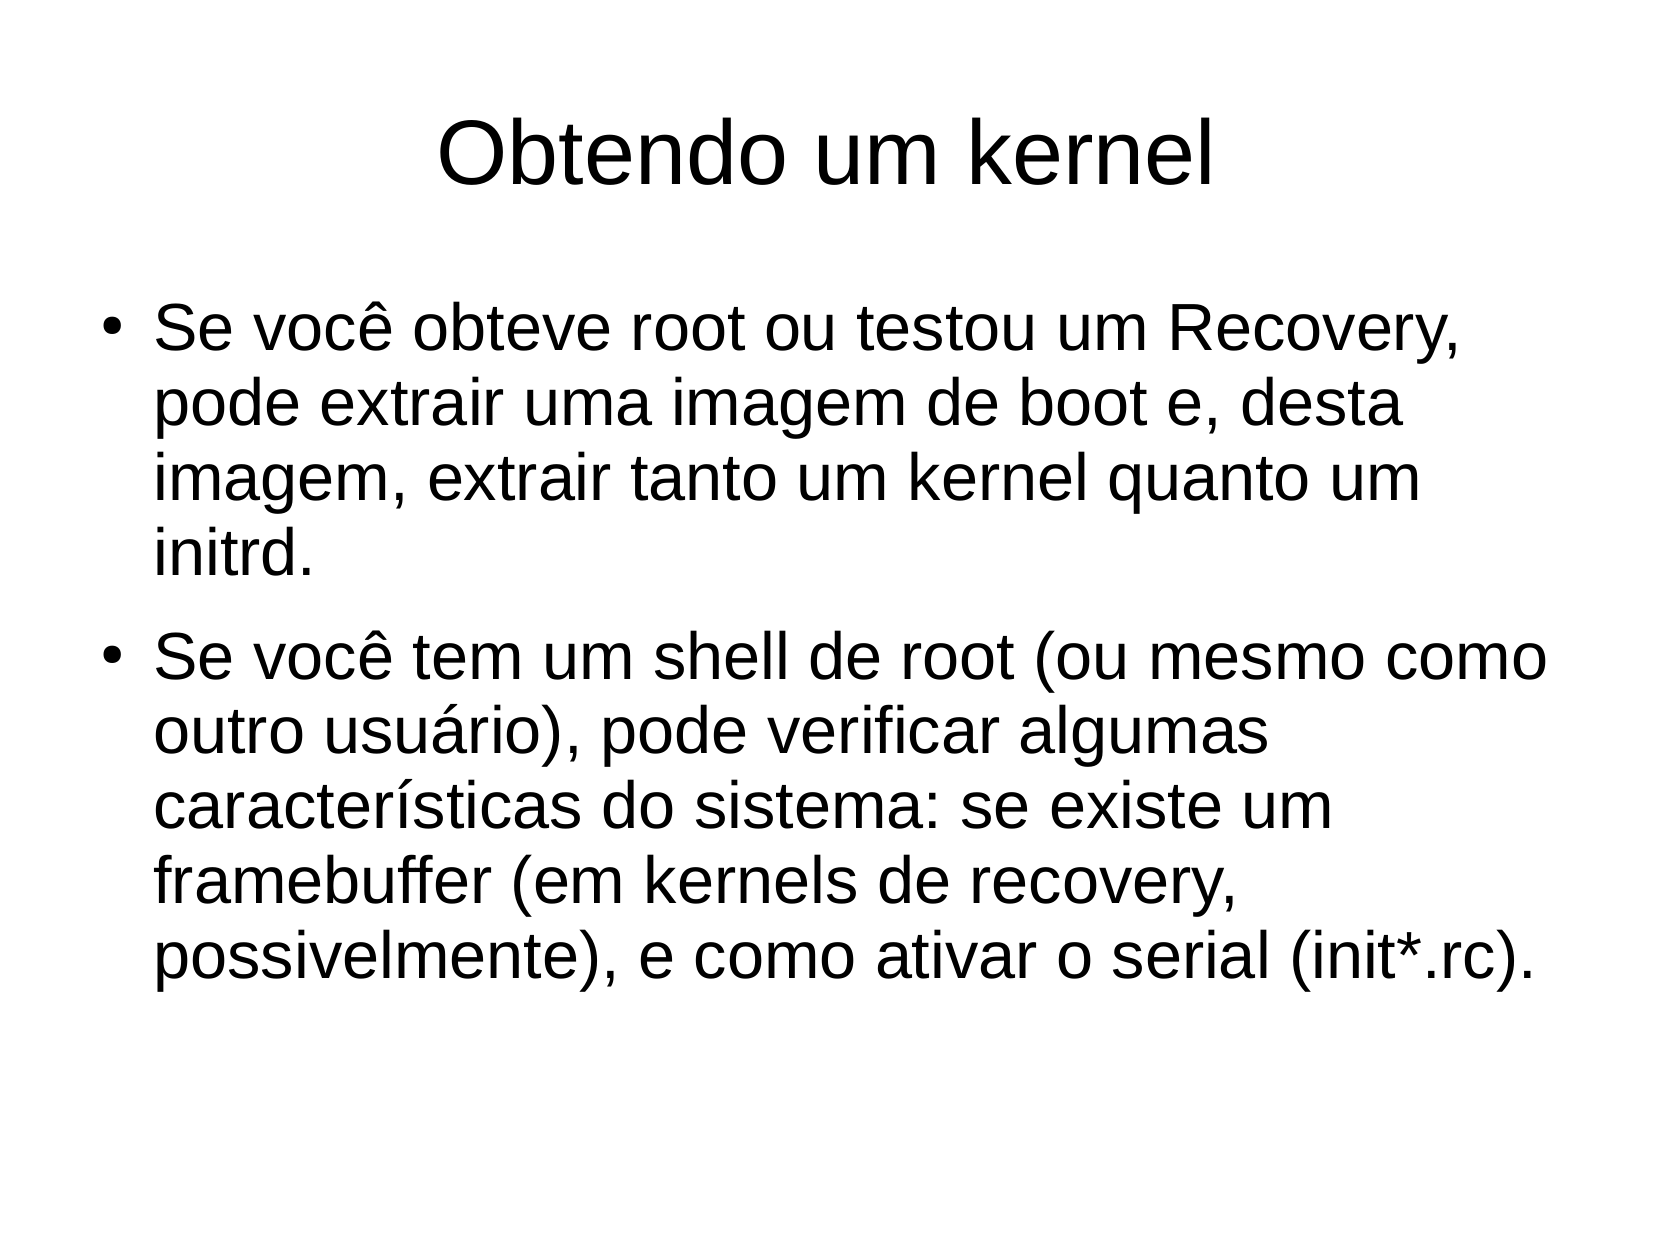

# Obtendo um kernel
Se você obteve root ou testou um Recovery, pode extrair uma imagem de boot e, desta imagem, extrair tanto um kernel quanto um initrd.
Se você tem um shell de root (ou mesmo como outro usuário), pode verificar algumas características do sistema: se existe um framebuffer (em kernels de recovery, possivelmente), e como ativar o serial (init*.rc).